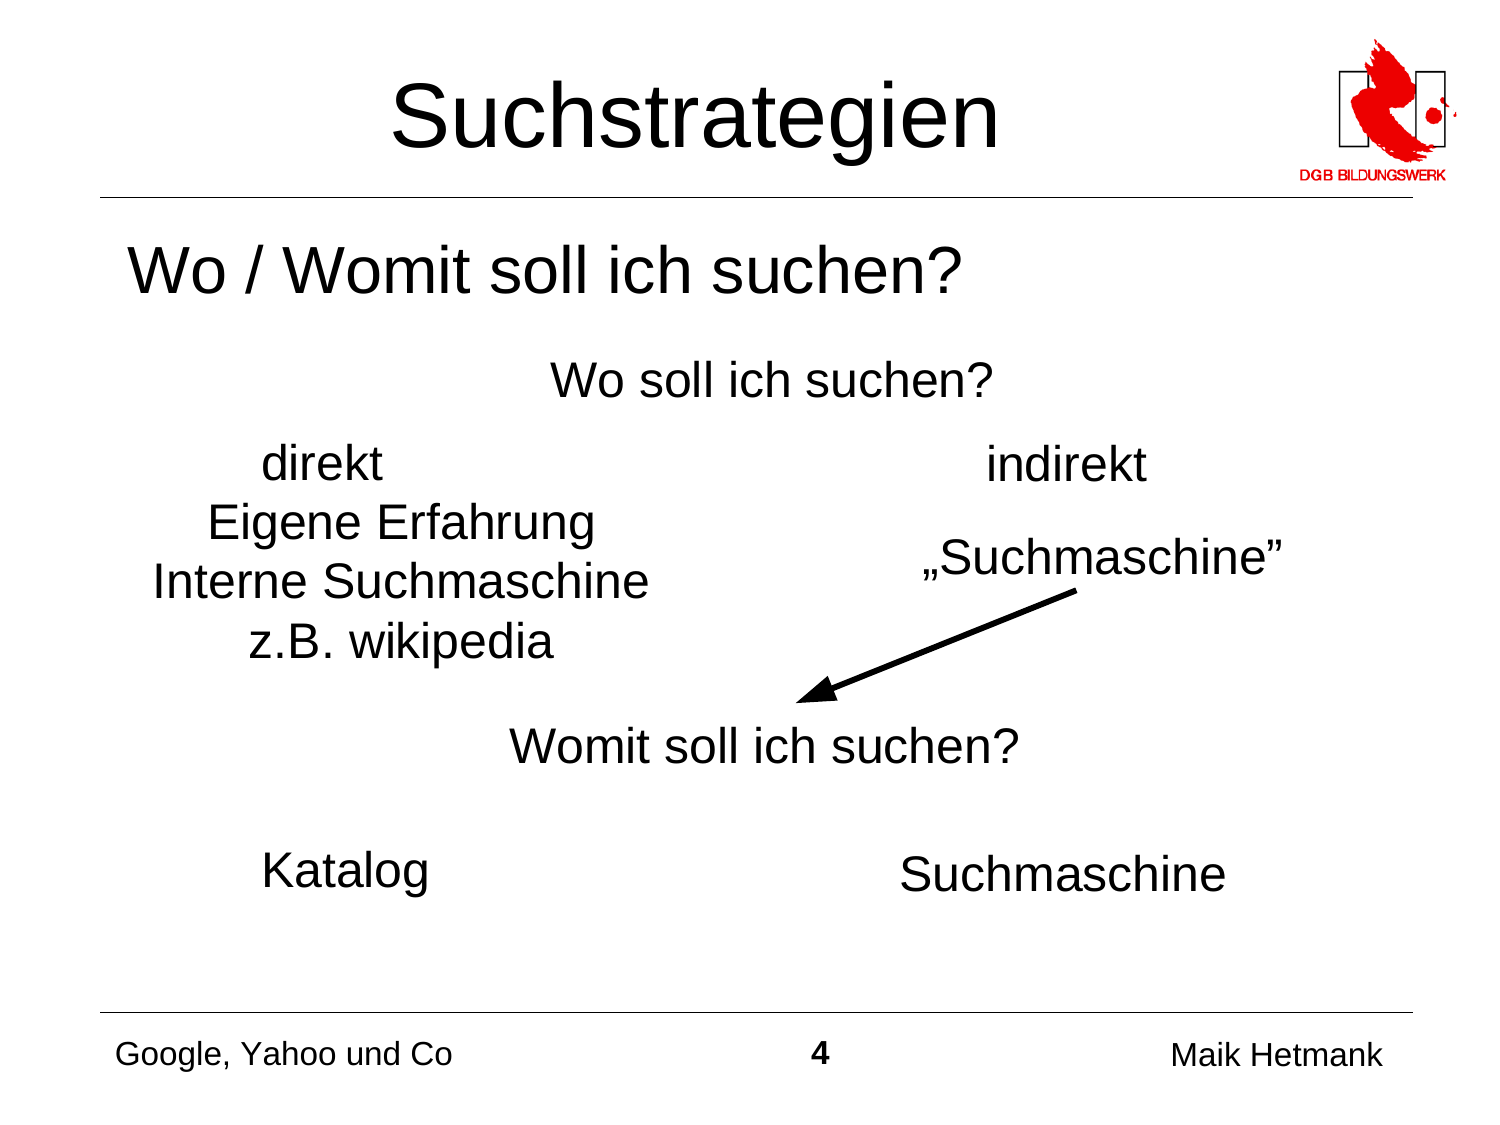

# Suchstrategien
Wo / Womit soll ich suchen?
Wo soll ich suchen?
direkt
indirekt
Eigene Erfahrung
Interne Suchmaschine
z.B. wikipedia
„Suchmaschine”
Womit soll ich suchen?
Katalog
Suchmaschine